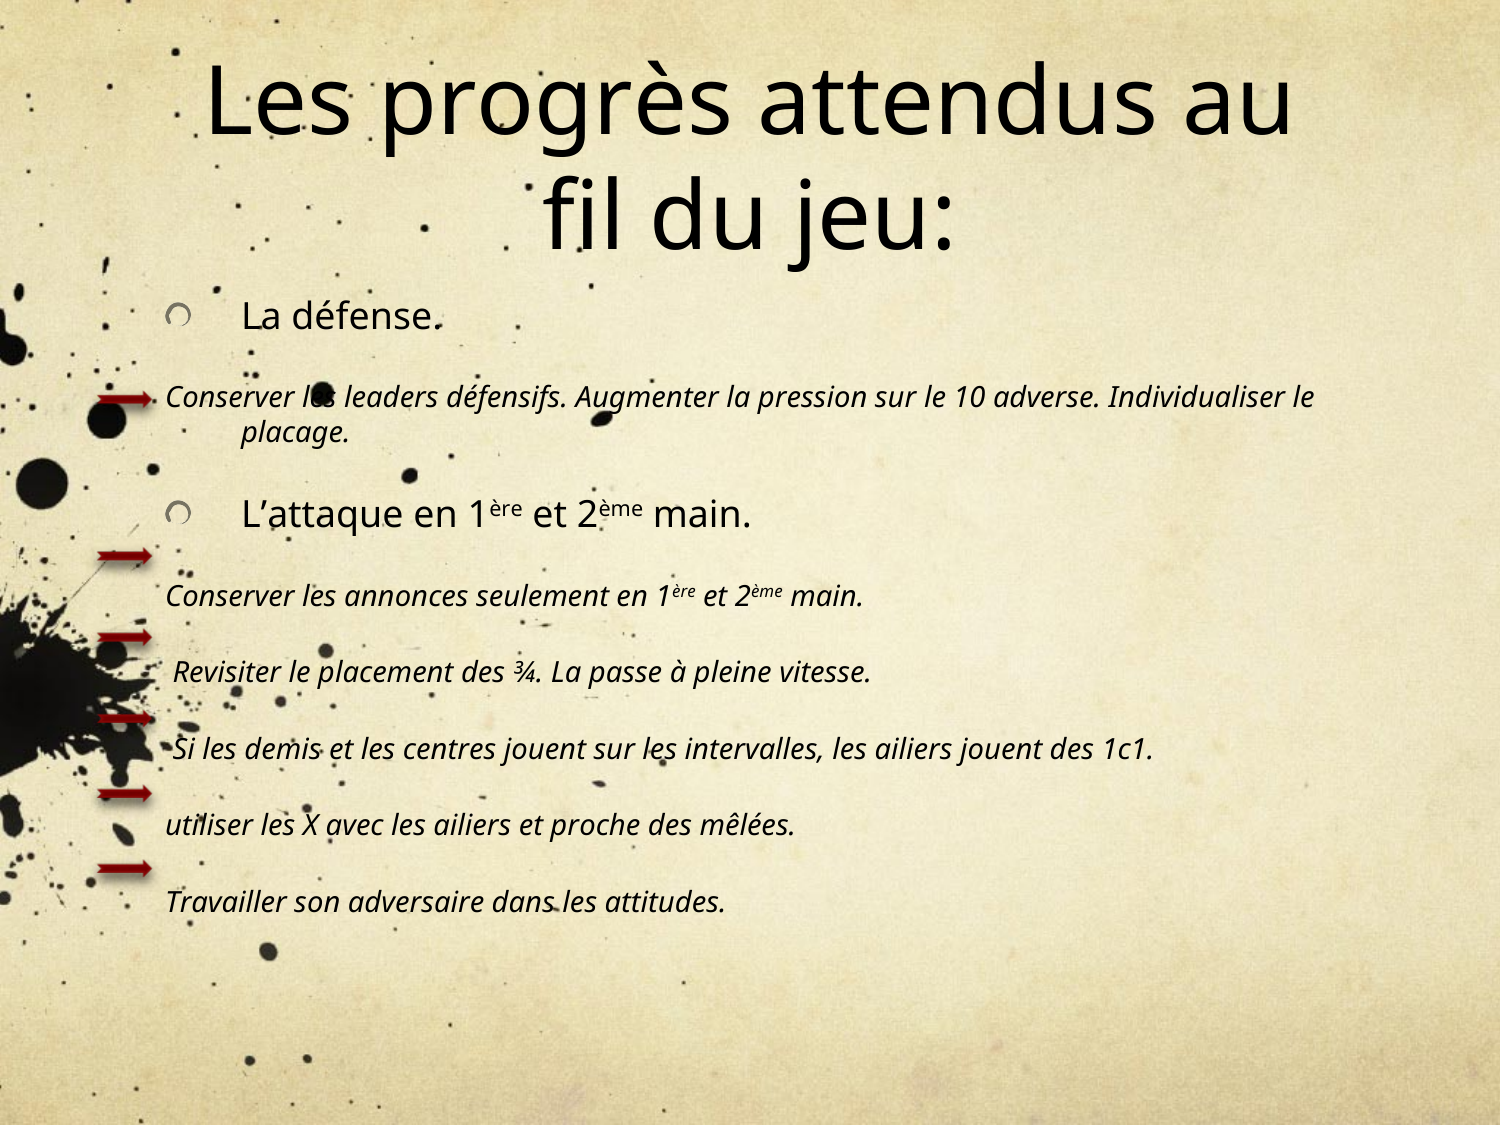

# Les progrès attendus au fil du jeu:
La défense.
Conserver les leaders défensifs. Augmenter la pression sur le 10 adverse. Individualiser le placage.
L’attaque en 1ère et 2ème main.
Conserver les annonces seulement en 1ère et 2ème main.
 Revisiter le placement des ¾. La passe à pleine vitesse.
 Si les demis et les centres jouent sur les intervalles, les ailiers jouent des 1c1.
utiliser les X avec les ailiers et proche des mêlées.
Travailler son adversaire dans les attitudes.